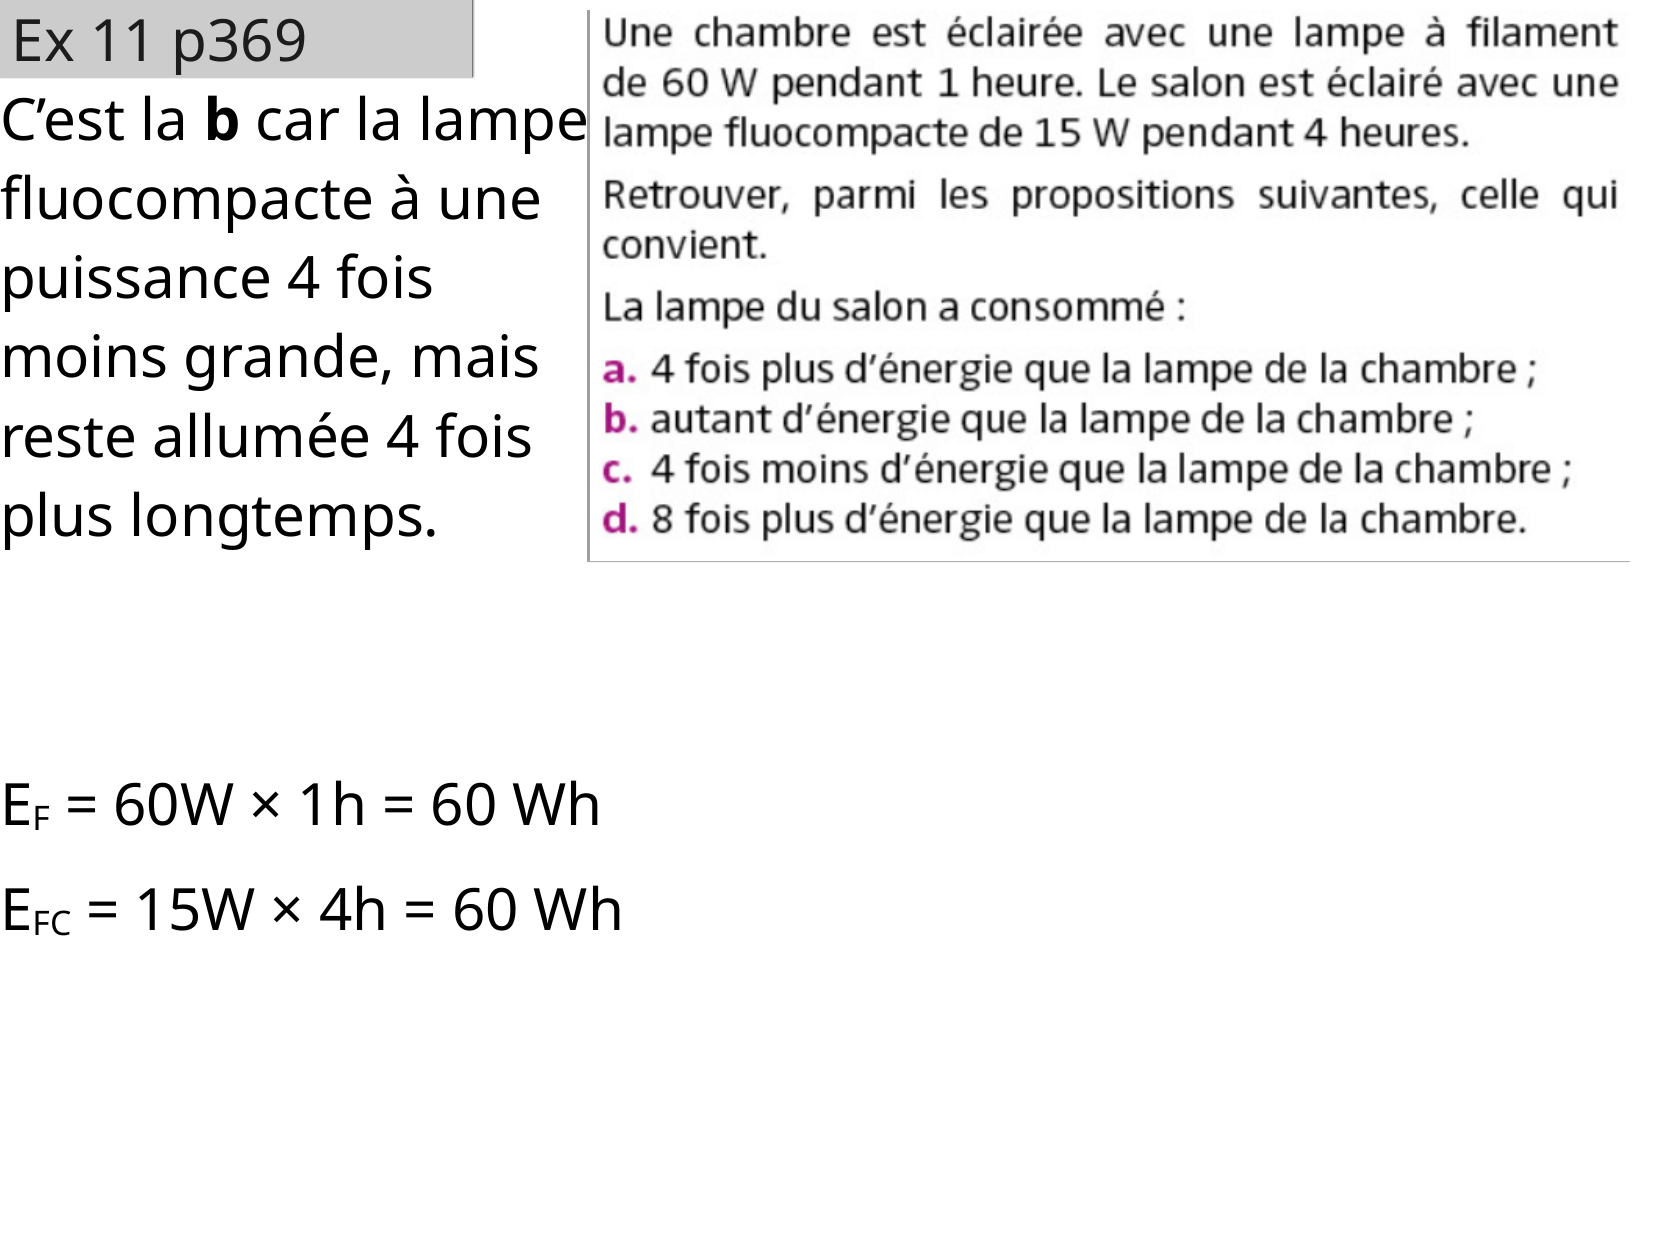

# Ex 11 p369
C’est la b car la lampe
fluocompacte à une
puissance 4 fois
moins grande, mais
reste allumée 4 fois
plus longtemps.
EF = 60W × 1h = 60 Wh
EFC = 15W × 4h = 60 Wh